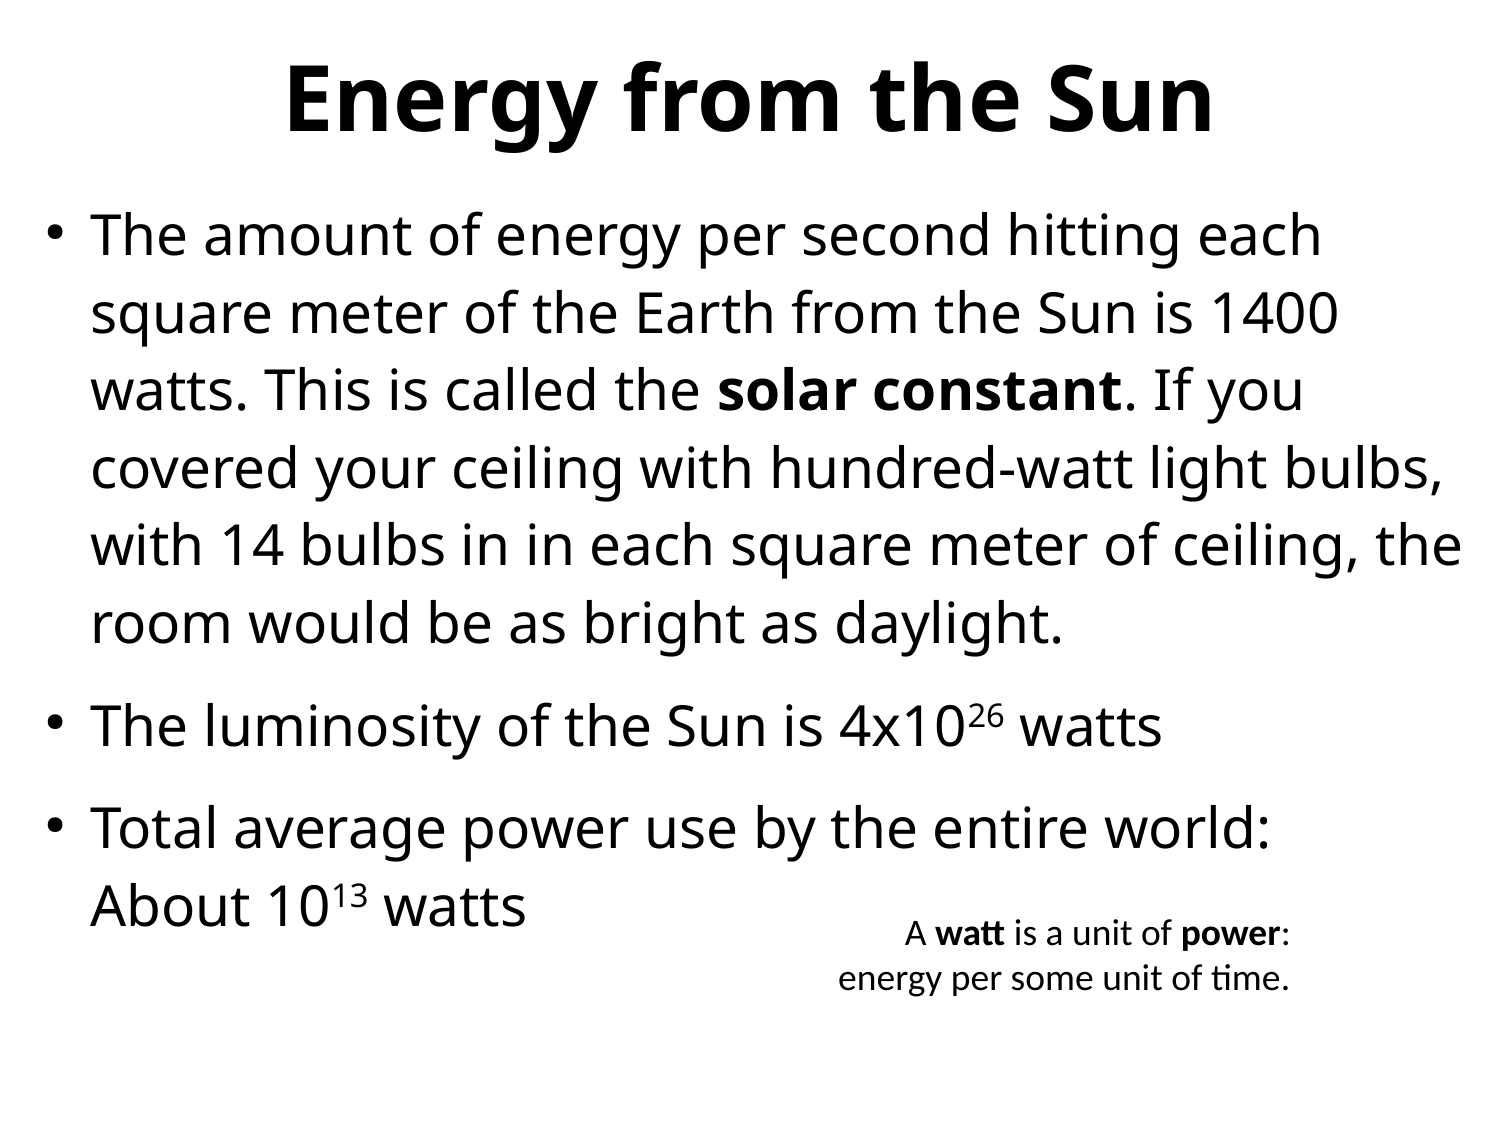

# Energy from the Sun
The amount of energy per second hitting each square meter of the Earth from the Sun is 1400 watts. This is called the solar constant. If you covered your ceiling with hundred-watt light bulbs, with 14 bulbs in in each square meter of ceiling, the room would be as bright as daylight.
The luminosity of the Sun is 4x1026 watts
Total average power use by the entire world:
About 1013 watts
A watt is a unit of power: energy per some unit of time.